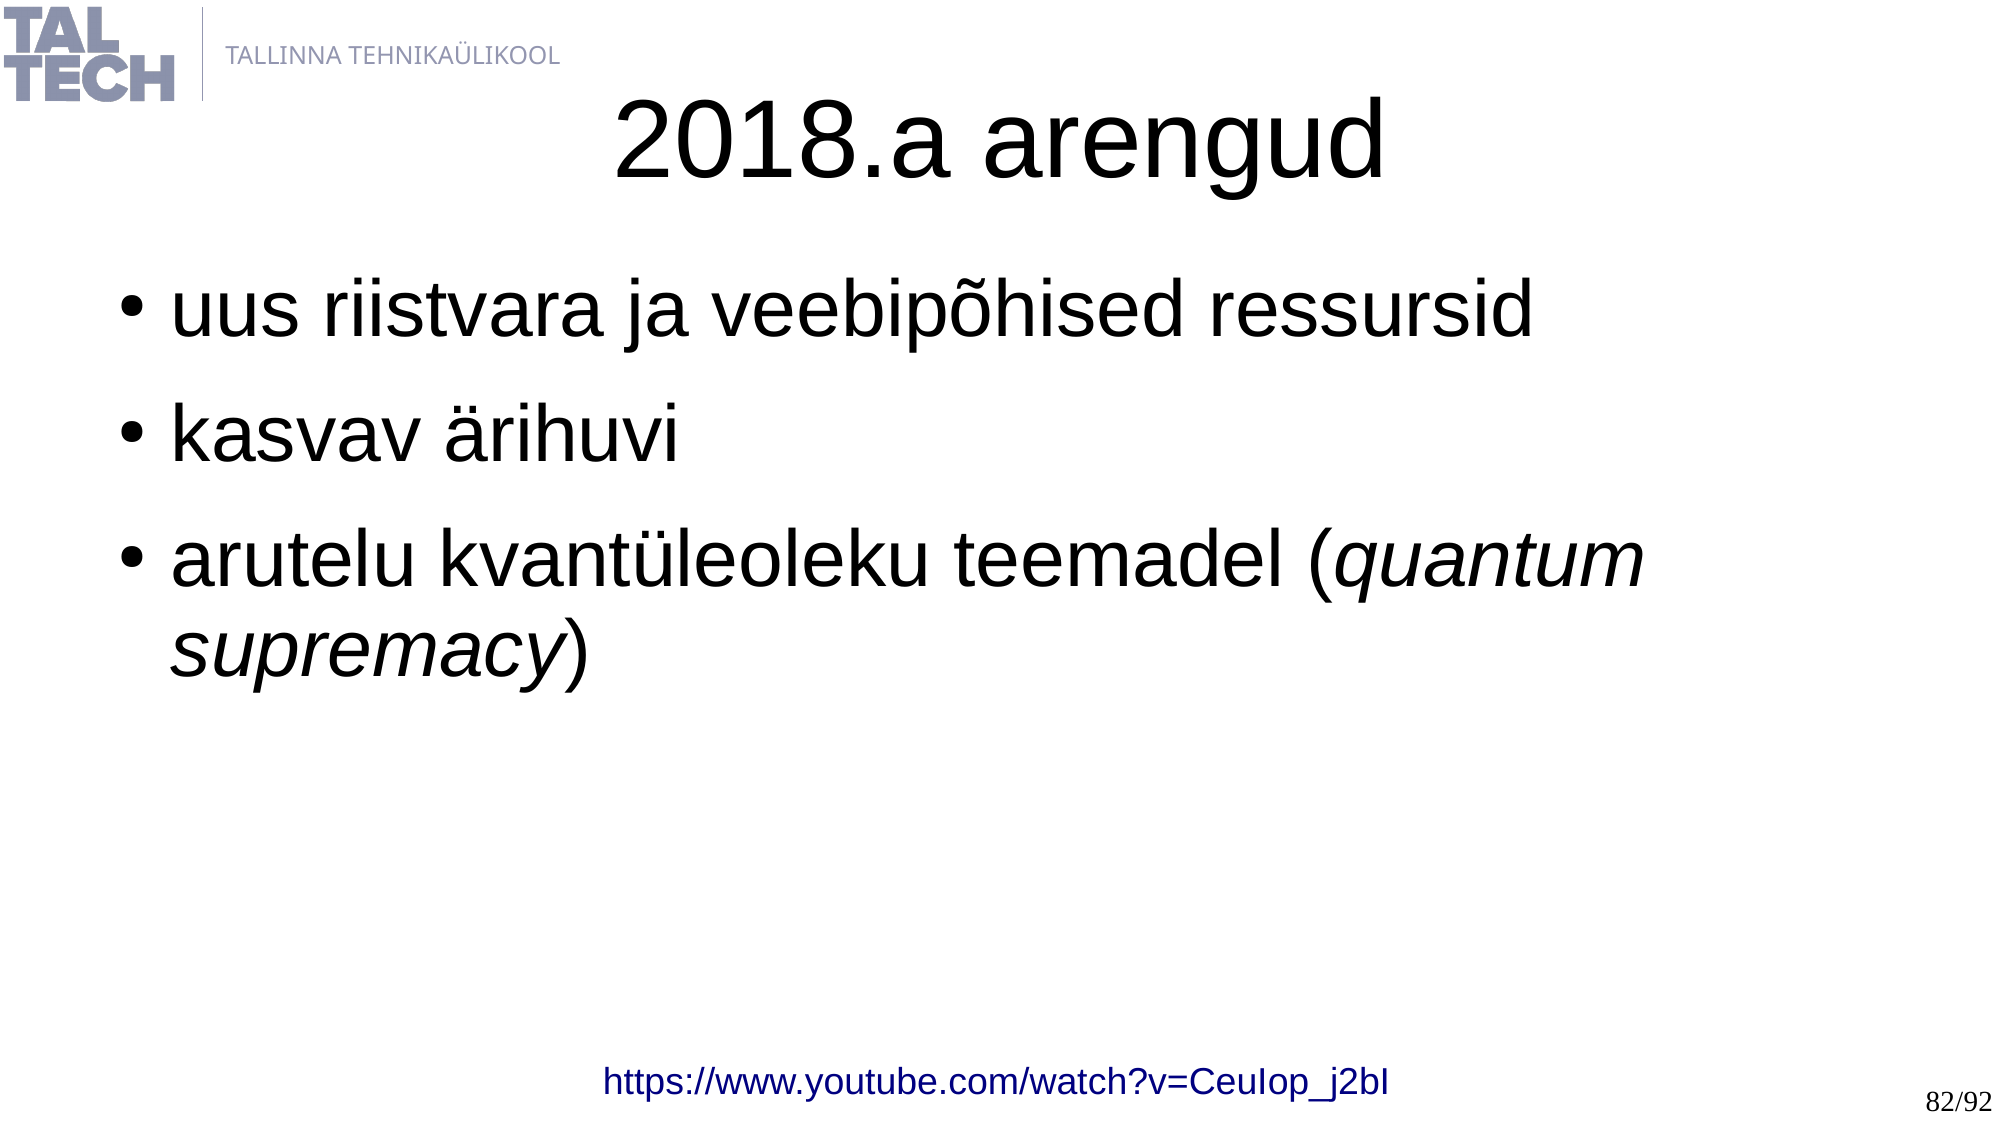

# 2018.a arengud
uus riistvara ja veebipõhised ressursid
kasvav ärihuvi
arutelu kvantüleoleku teemadel (quantum supremacy)
https://www.youtube.com/watch?v=CeuIop_j2bI
82